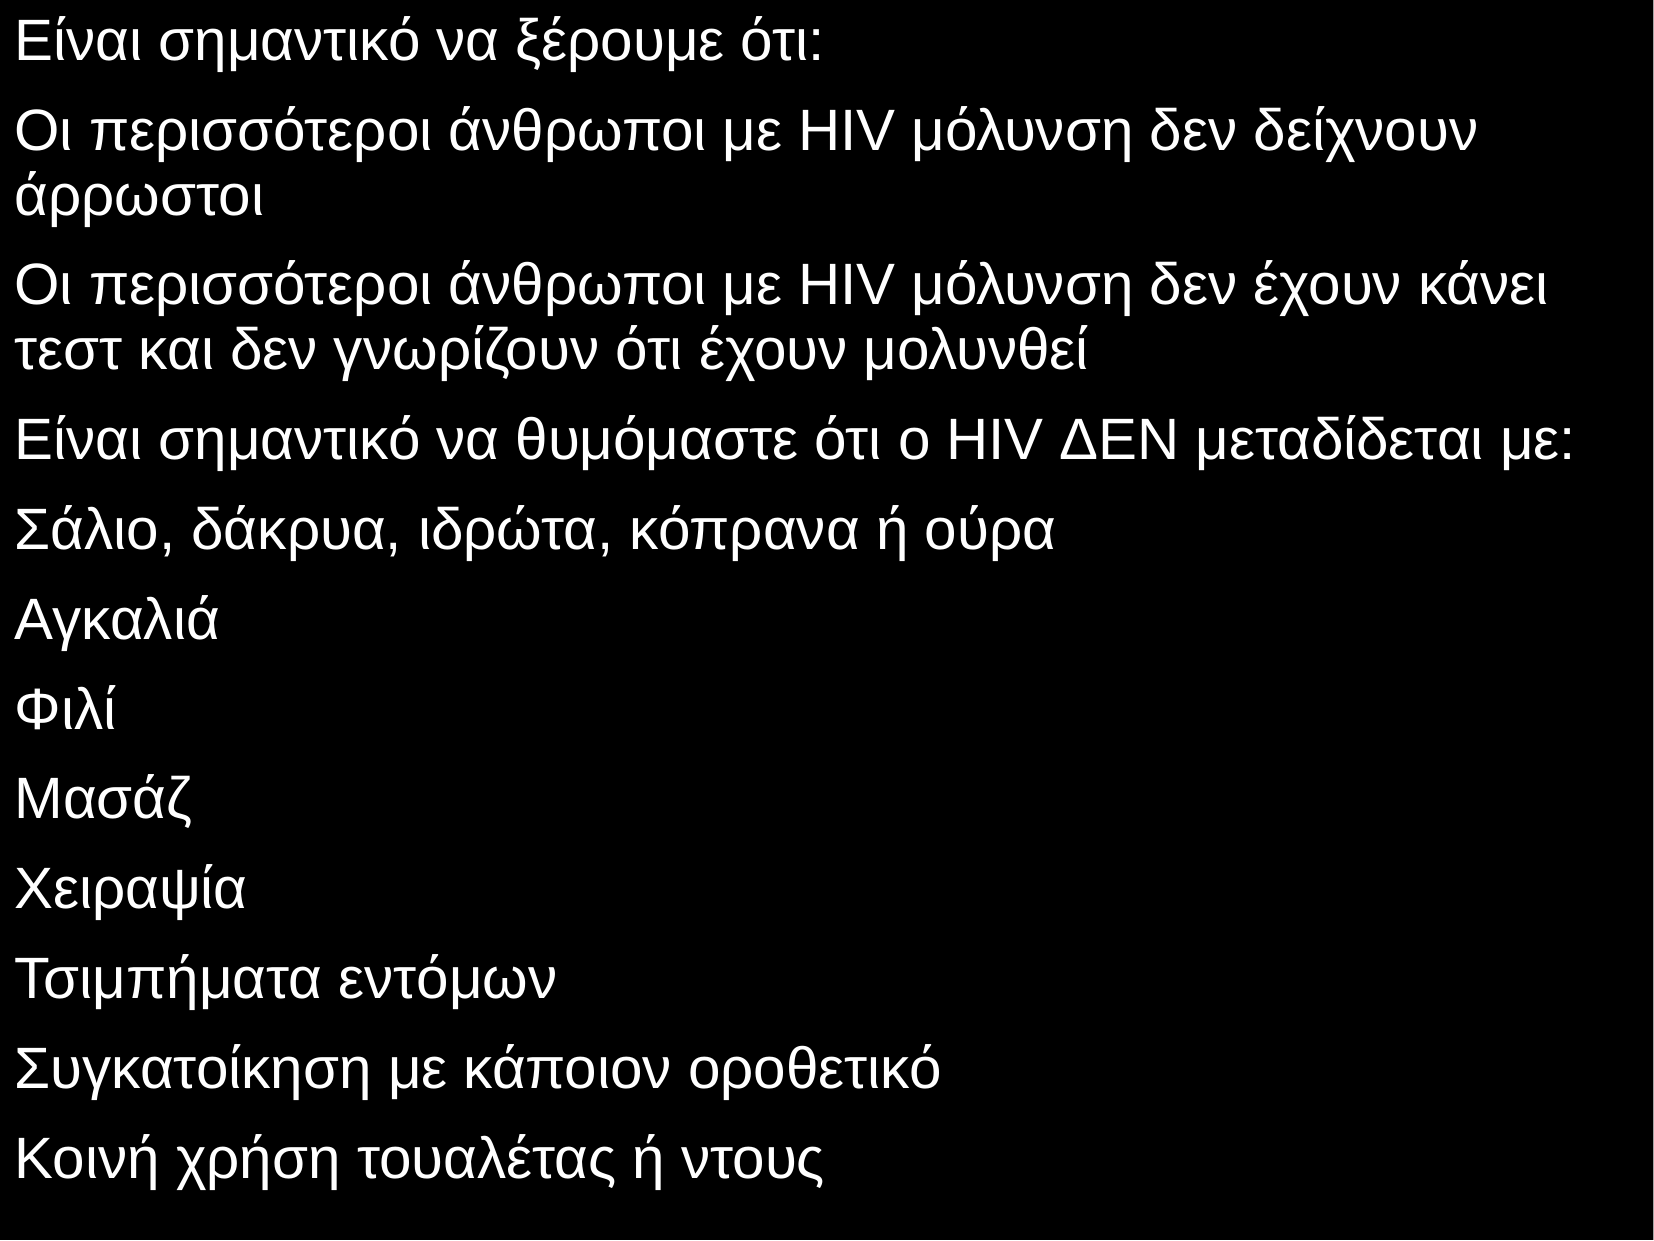

Είναι σημαντικό να ξέρουμε ότι:
Οι περισσότεροι άνθρωποι με HIV μόλυνση δεν δείχνουν άρρωστοι
Οι περισσότεροι άνθρωποι με HIV μόλυνση δεν έχουν κάνει τεστ και δεν γνωρίζουν ότι έχουν μολυνθεί
Είναι σημαντικό να θυμόμαστε ότι ο HIV ΔΕΝ μεταδίδεται με:
Σάλιο, δάκρυα, ιδρώτα, κόπρανα ή ούρα
Αγκαλιά
Φιλί
Μασάζ
Χειραψία
Τσιμπήματα εντόμων
Συγκατοίκηση με κάποιον οροθετικό
Κοινή χρήση τουαλέτας ή ντους